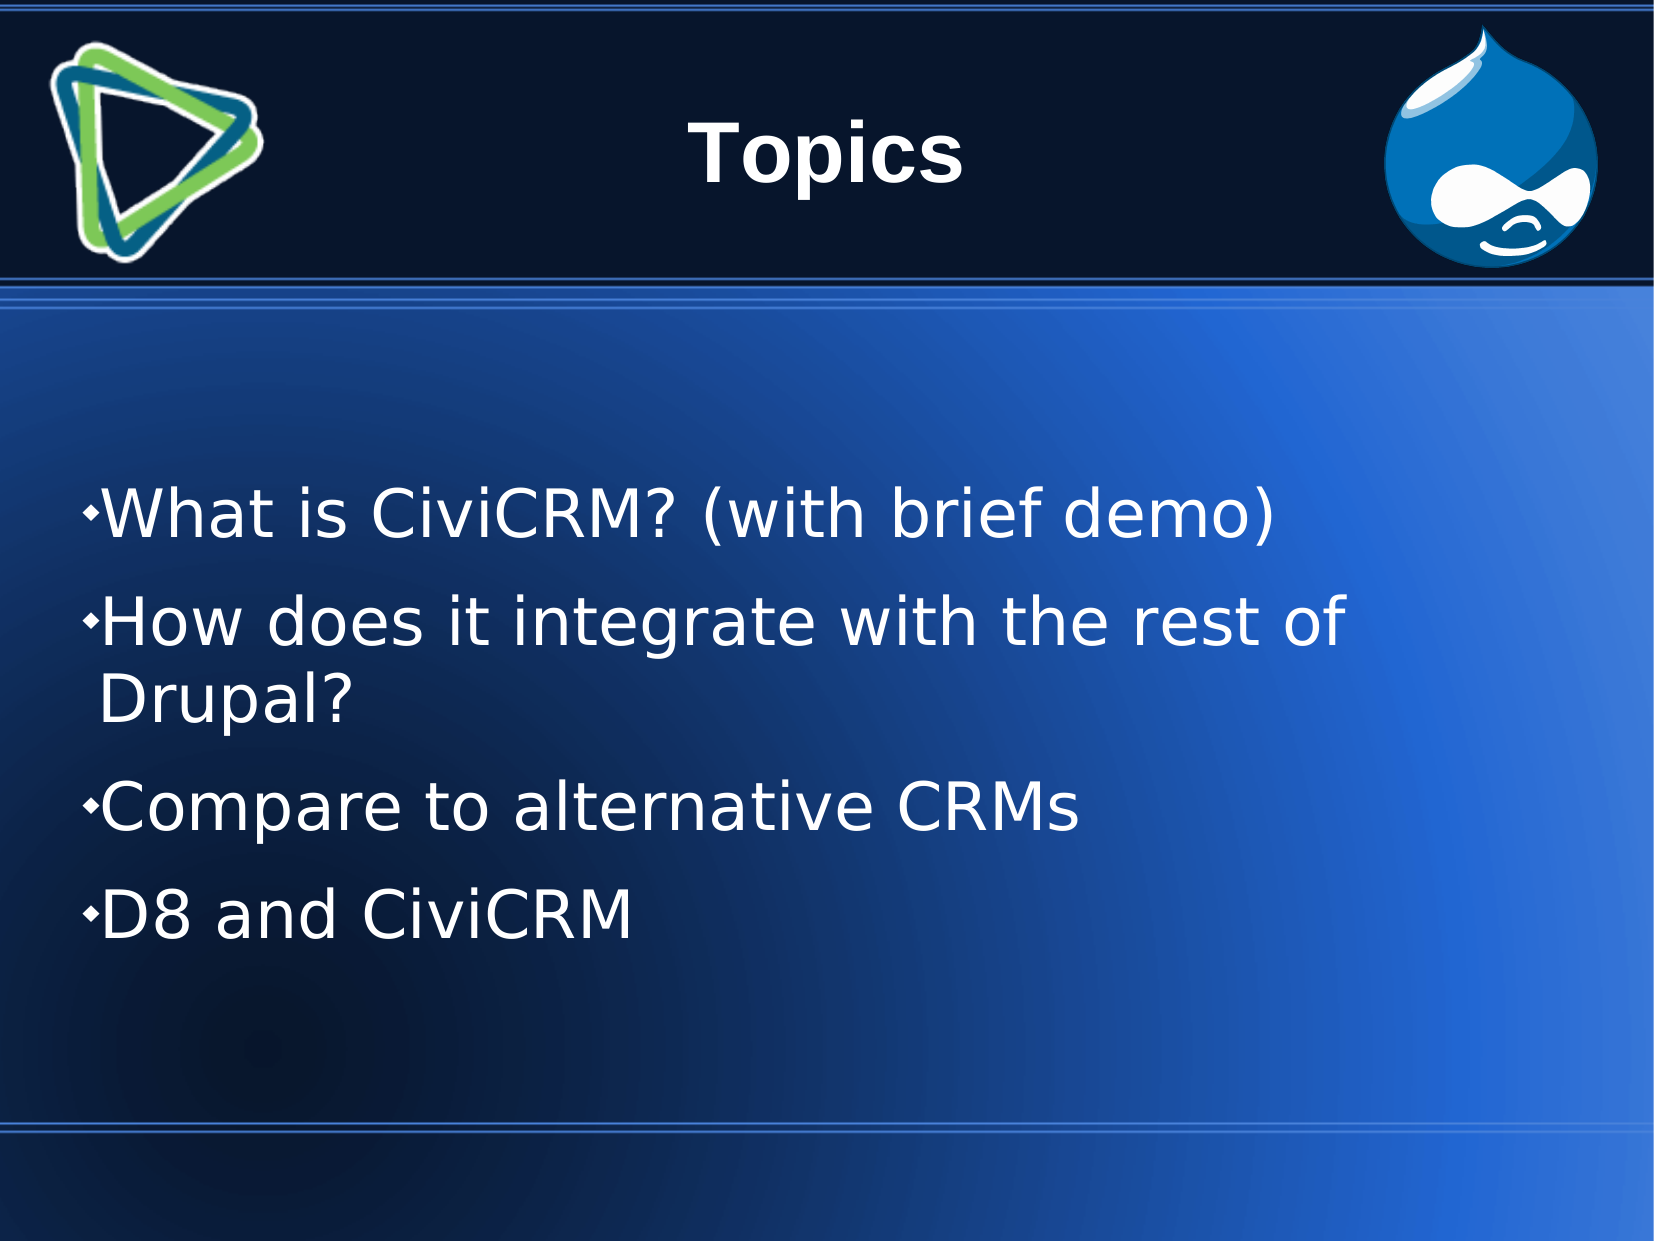

# Topics
What is CiviCRM? (with brief demo)
How does it integrate with the rest of Drupal?
Compare to alternative CRMs
D8 and CiviCRM